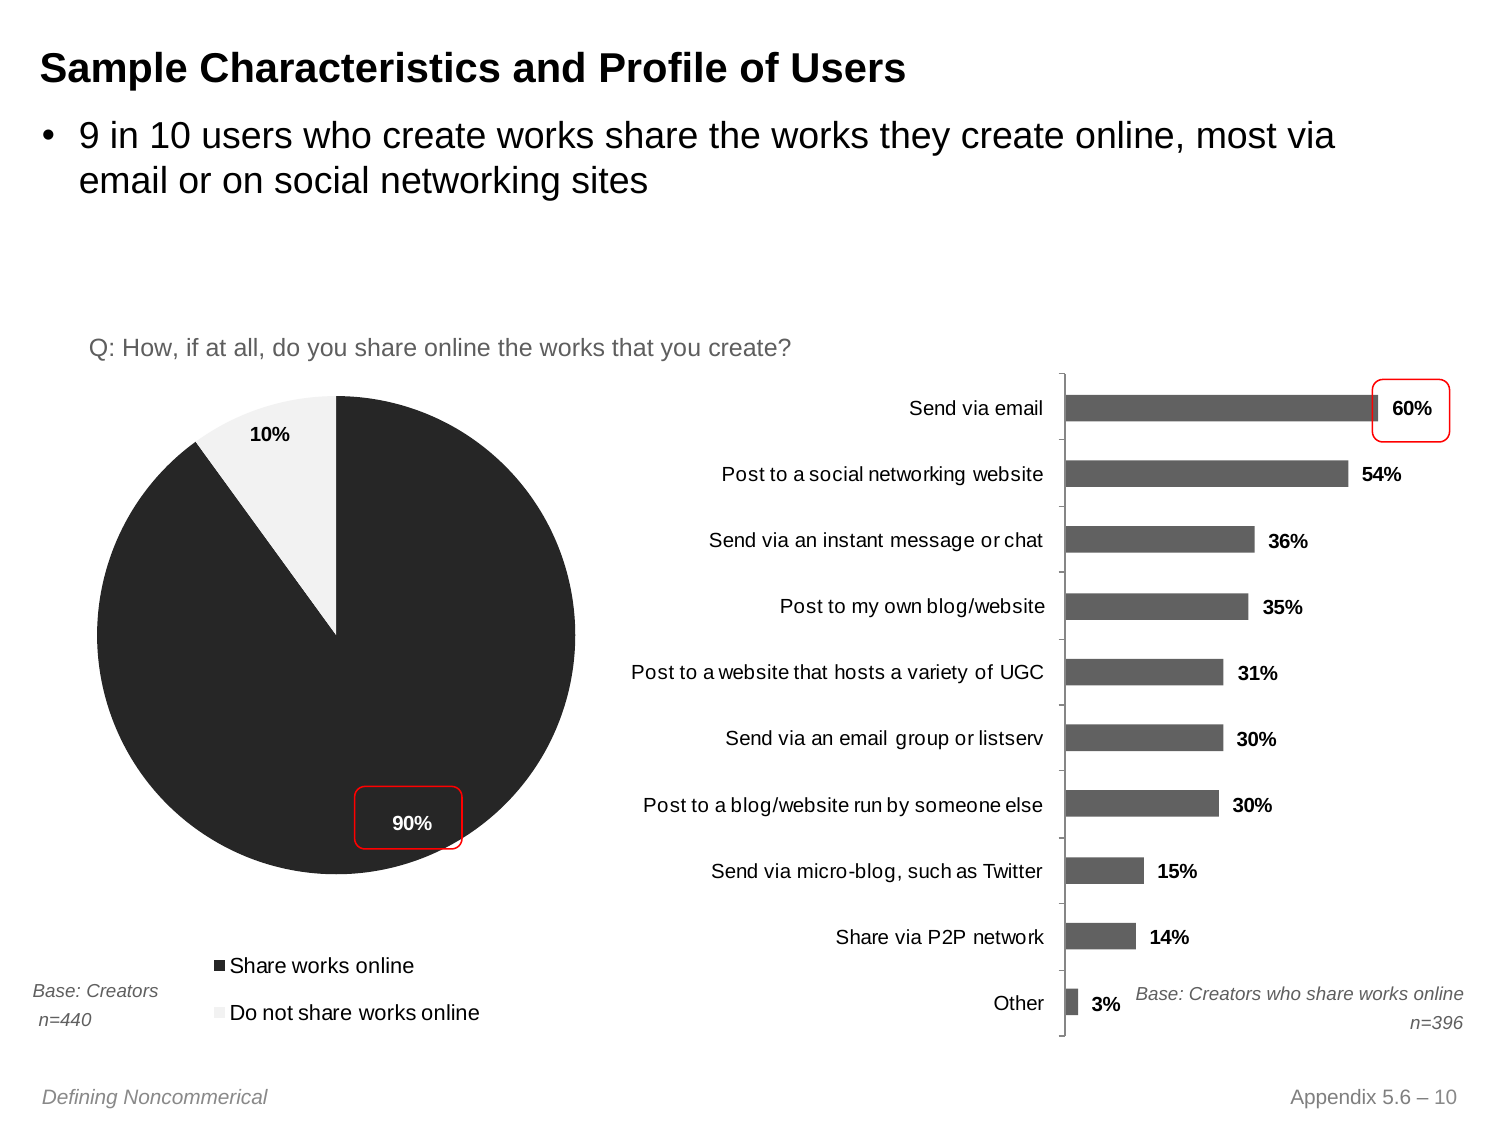

Sample Characteristics and Profile of Users
9 in 10 users who create works share the works they create online, most via email or on social networking sites
Q: How, if at all, do you share online the works that you create?
Base: Creators
n=440
Base: Creators who share works online
n=396
Defining Noncommerical
Appendix 5.6 –